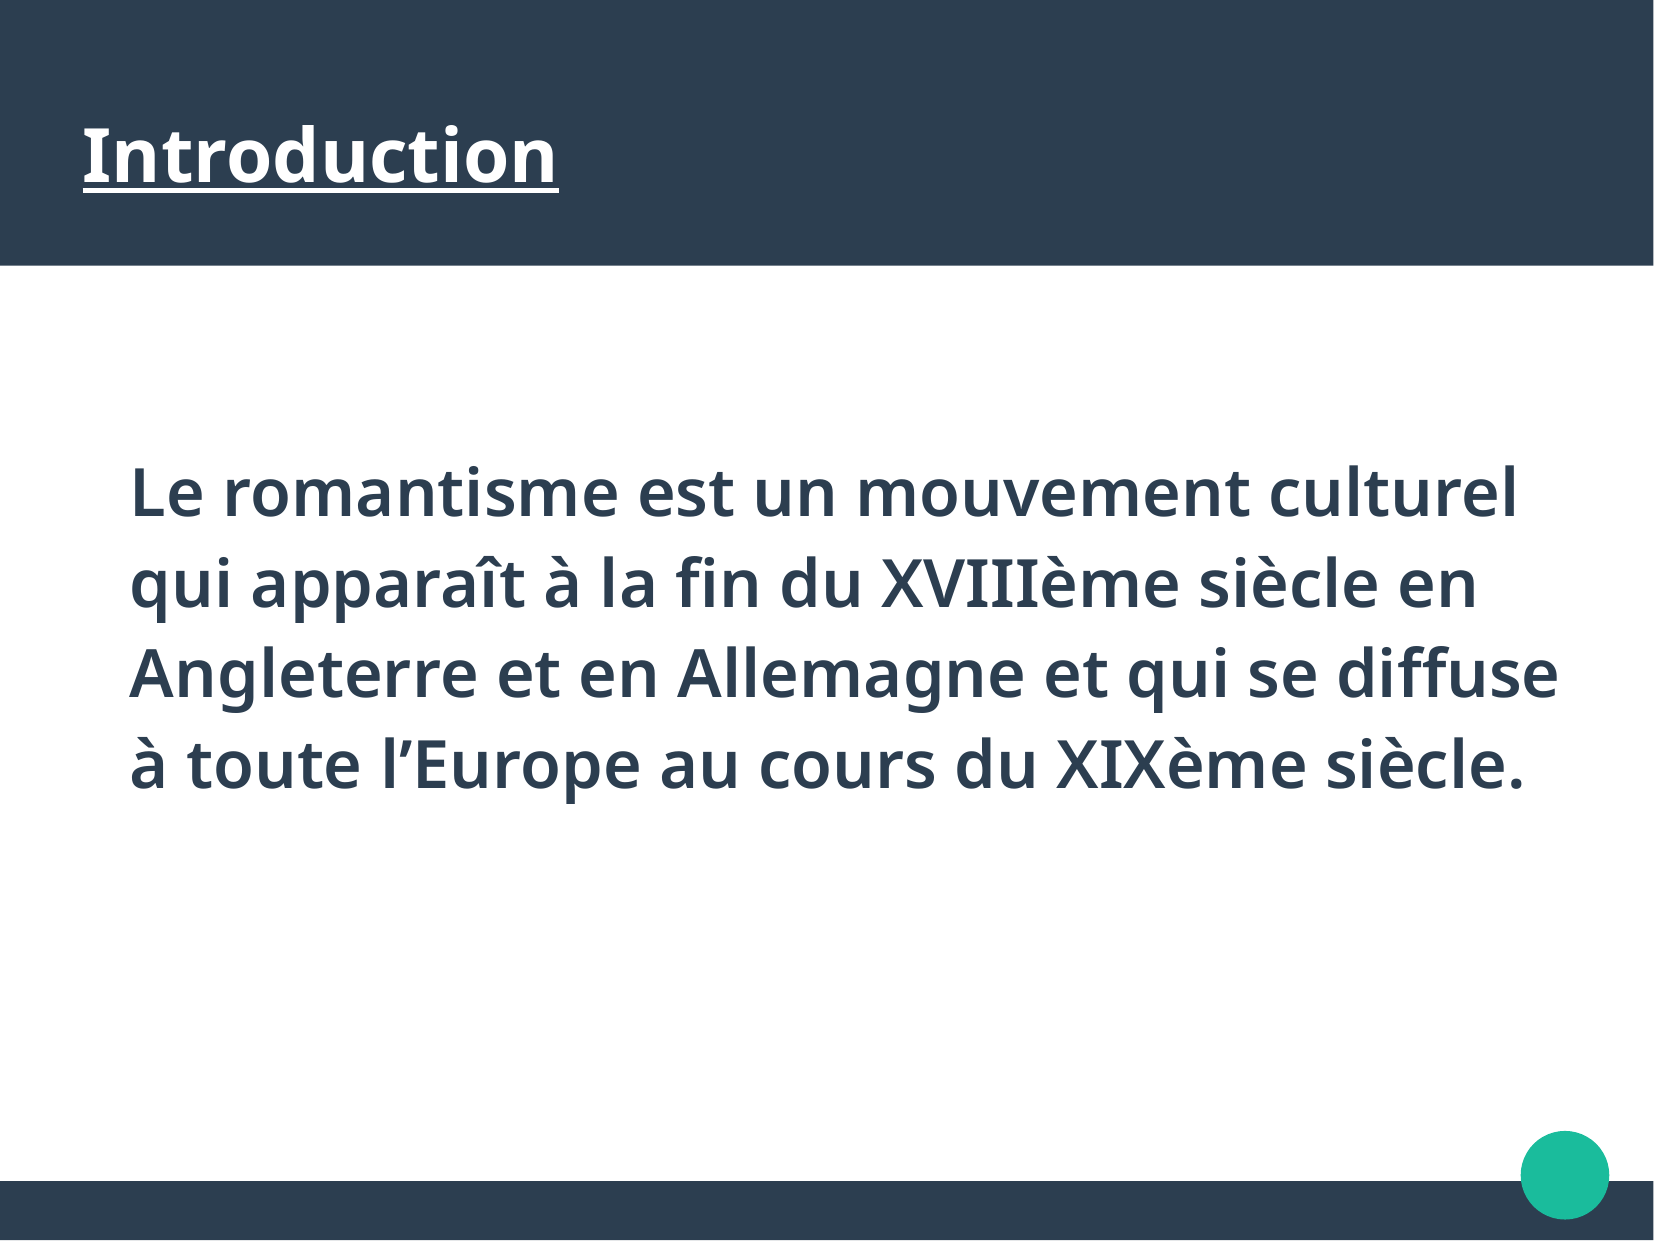

# Introduction
Le romantisme est un mouvement culturel qui apparaît à la fin du XVIIIème siècle en Angleterre et en Allemagne et qui se diffuse à toute l’Europe au cours du XIXème siècle.